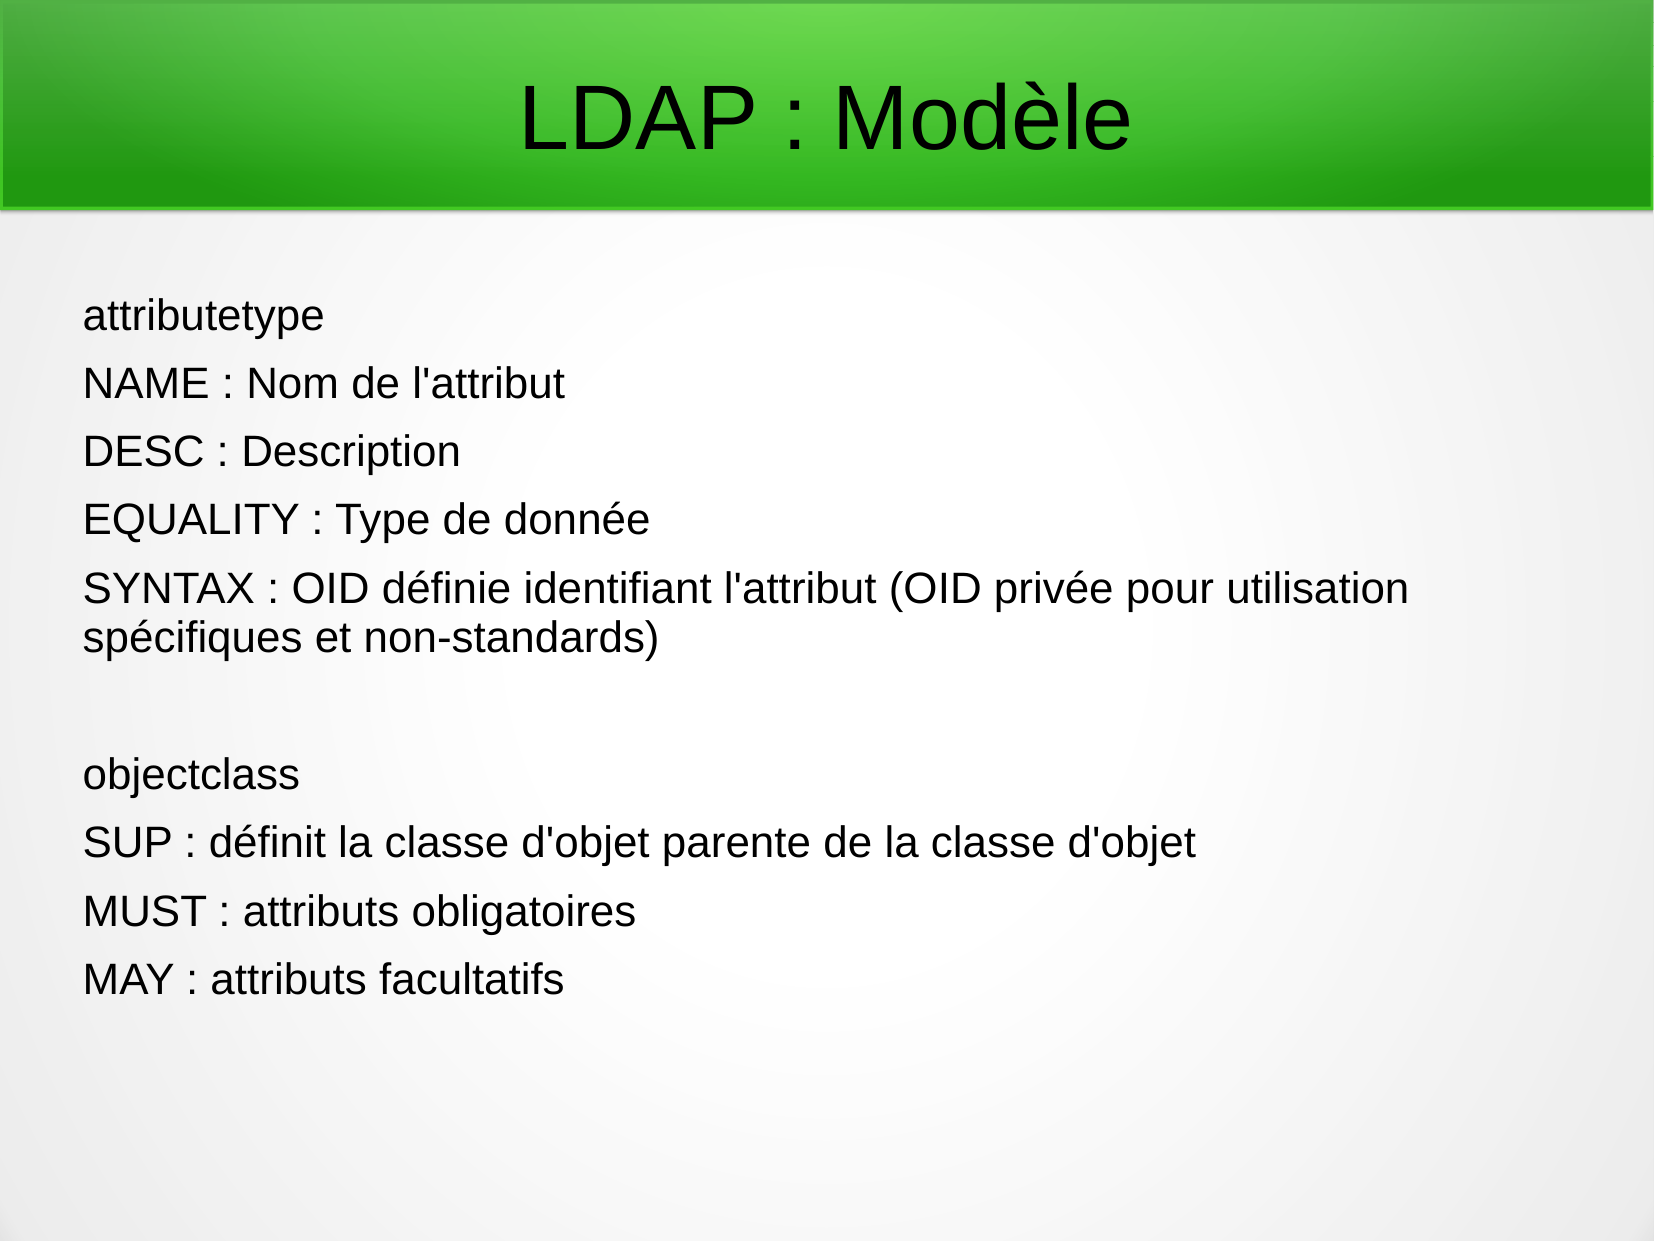

# LDAP : Modèle
attributetype
NAME : Nom de l'attribut
DESC : Description
EQUALITY : Type de donnée
SYNTAX : OID définie identifiant l'attribut (OID privée pour utilisation spécifiques et non-standards)
objectclass
SUP : définit la classe d'objet parente de la classe d'objet
MUST : attributs obligatoires
MAY : attributs facultatifs